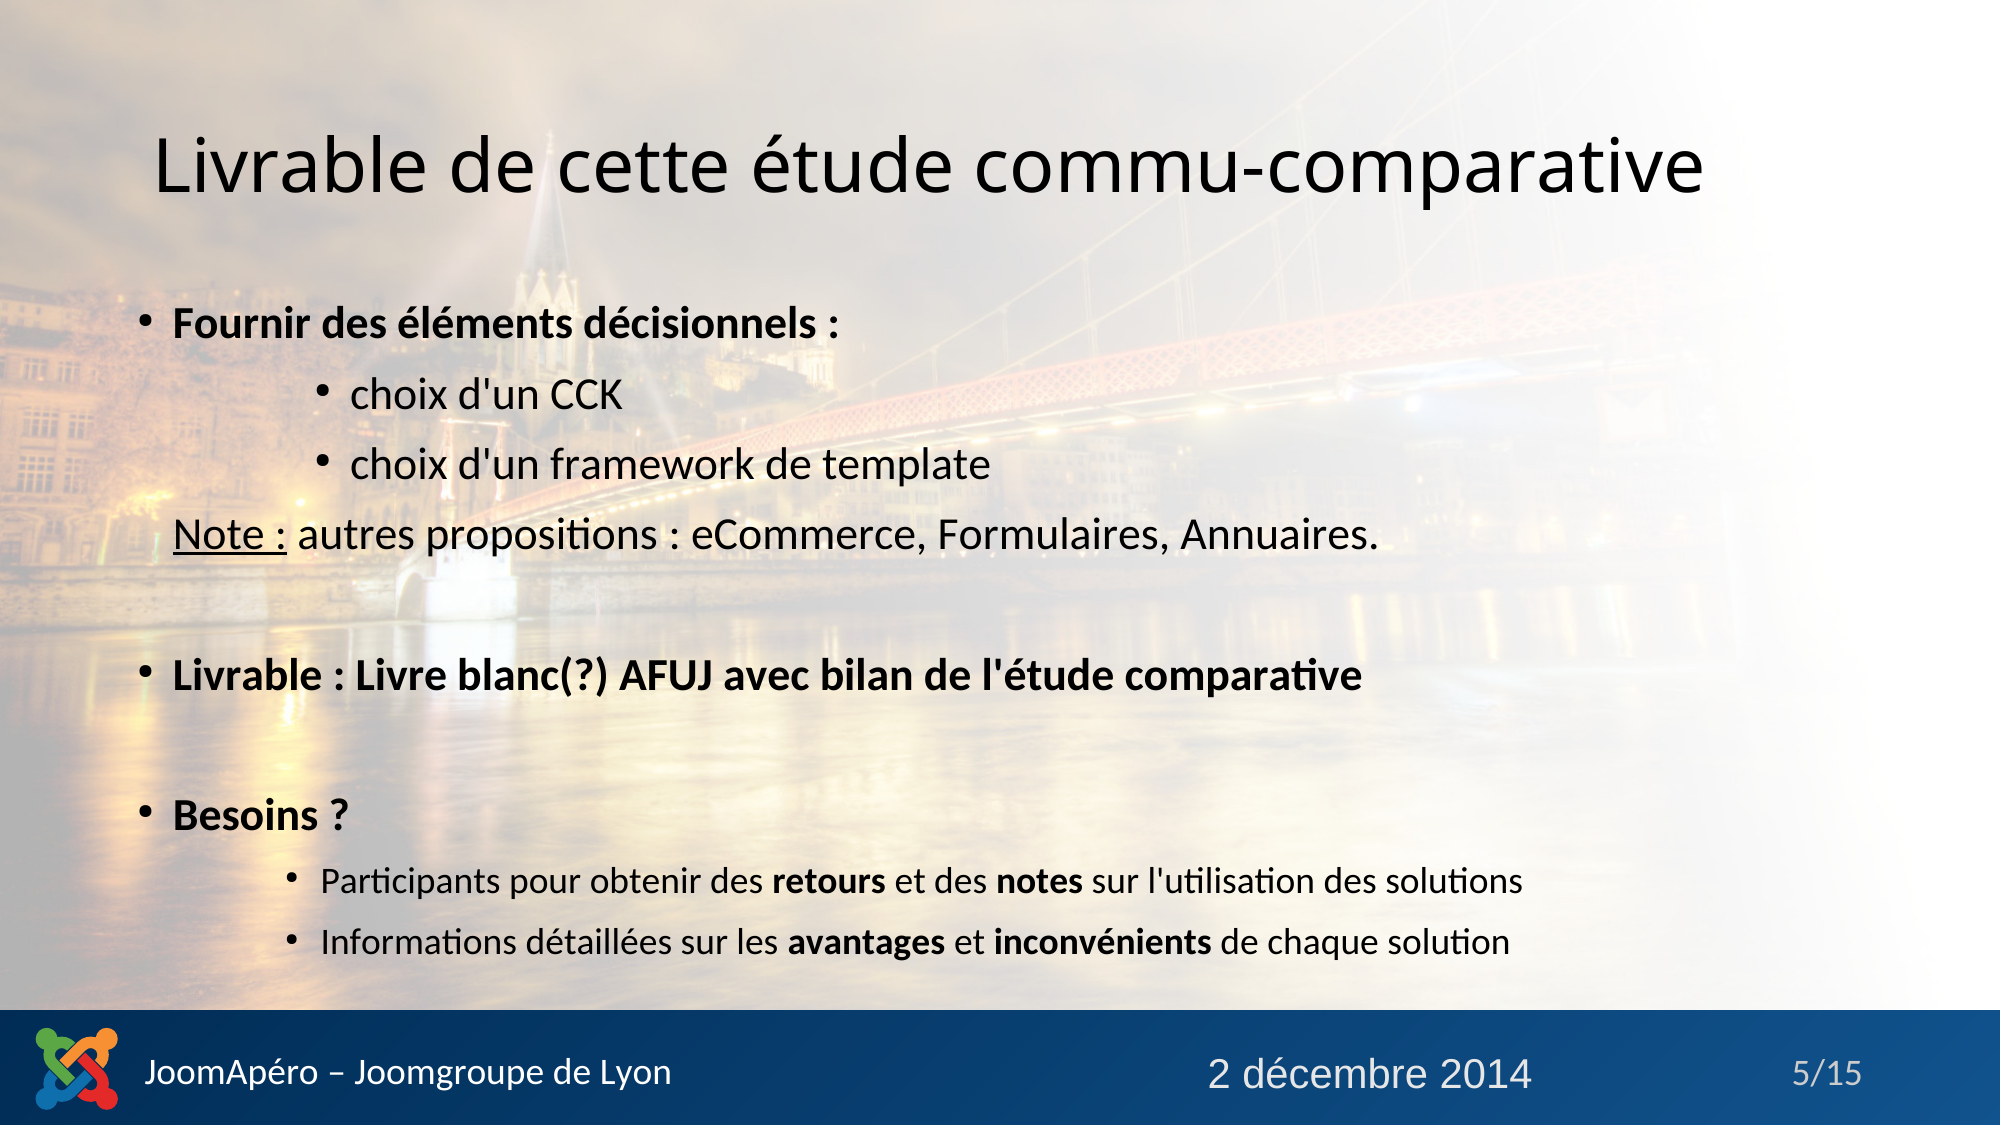

# Livrable de cette étude commu-comparative
Fournir des éléments décisionnels :
choix d'un CCK
choix d'un framework de template
Note : autres propositions : eCommerce, Formulaires, Annuaires.
Livrable : Livre blanc(?) AFUJ avec bilan de l'étude comparative
Besoins ?
Participants pour obtenir des retours et des notes sur l'utilisation des solutions
Informations détaillées sur les avantages et inconvénients de chaque solution
5